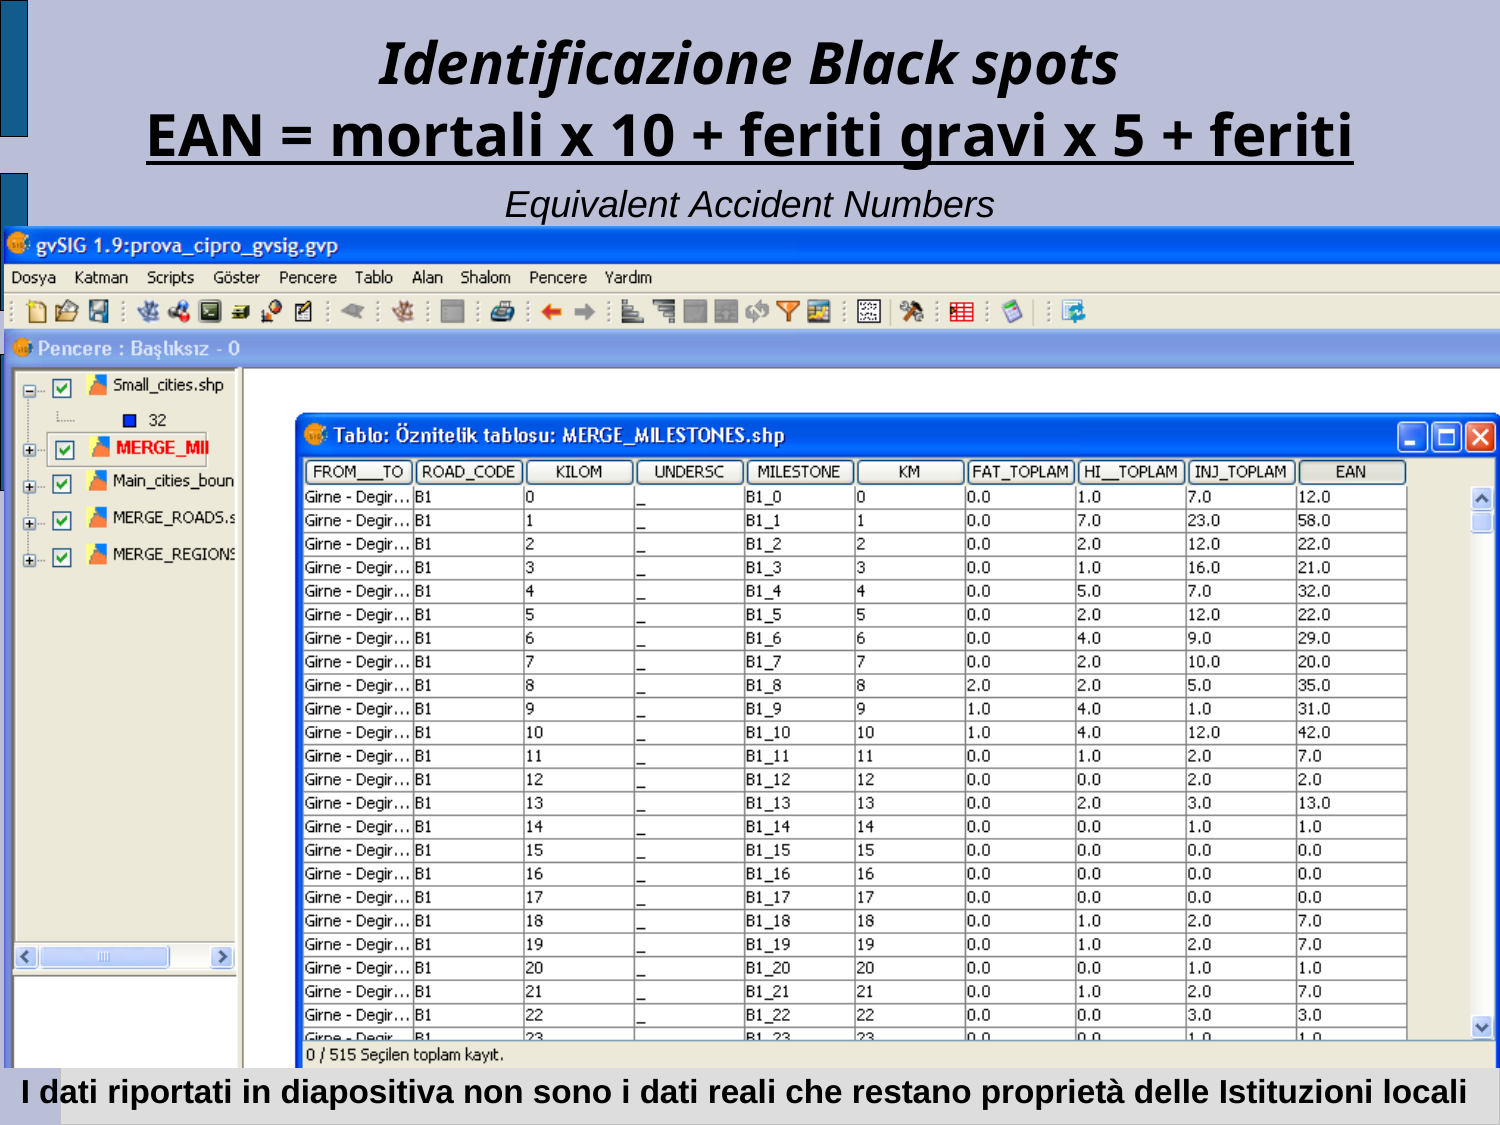

Identificazione Black spots
EAN = mortali x 10 + feriti gravi x 5 + feriti
Equivalent Accident Numbers
I dati riportati in diapositiva non sono i dati reali che restano proprietà delle Istituzioni locali